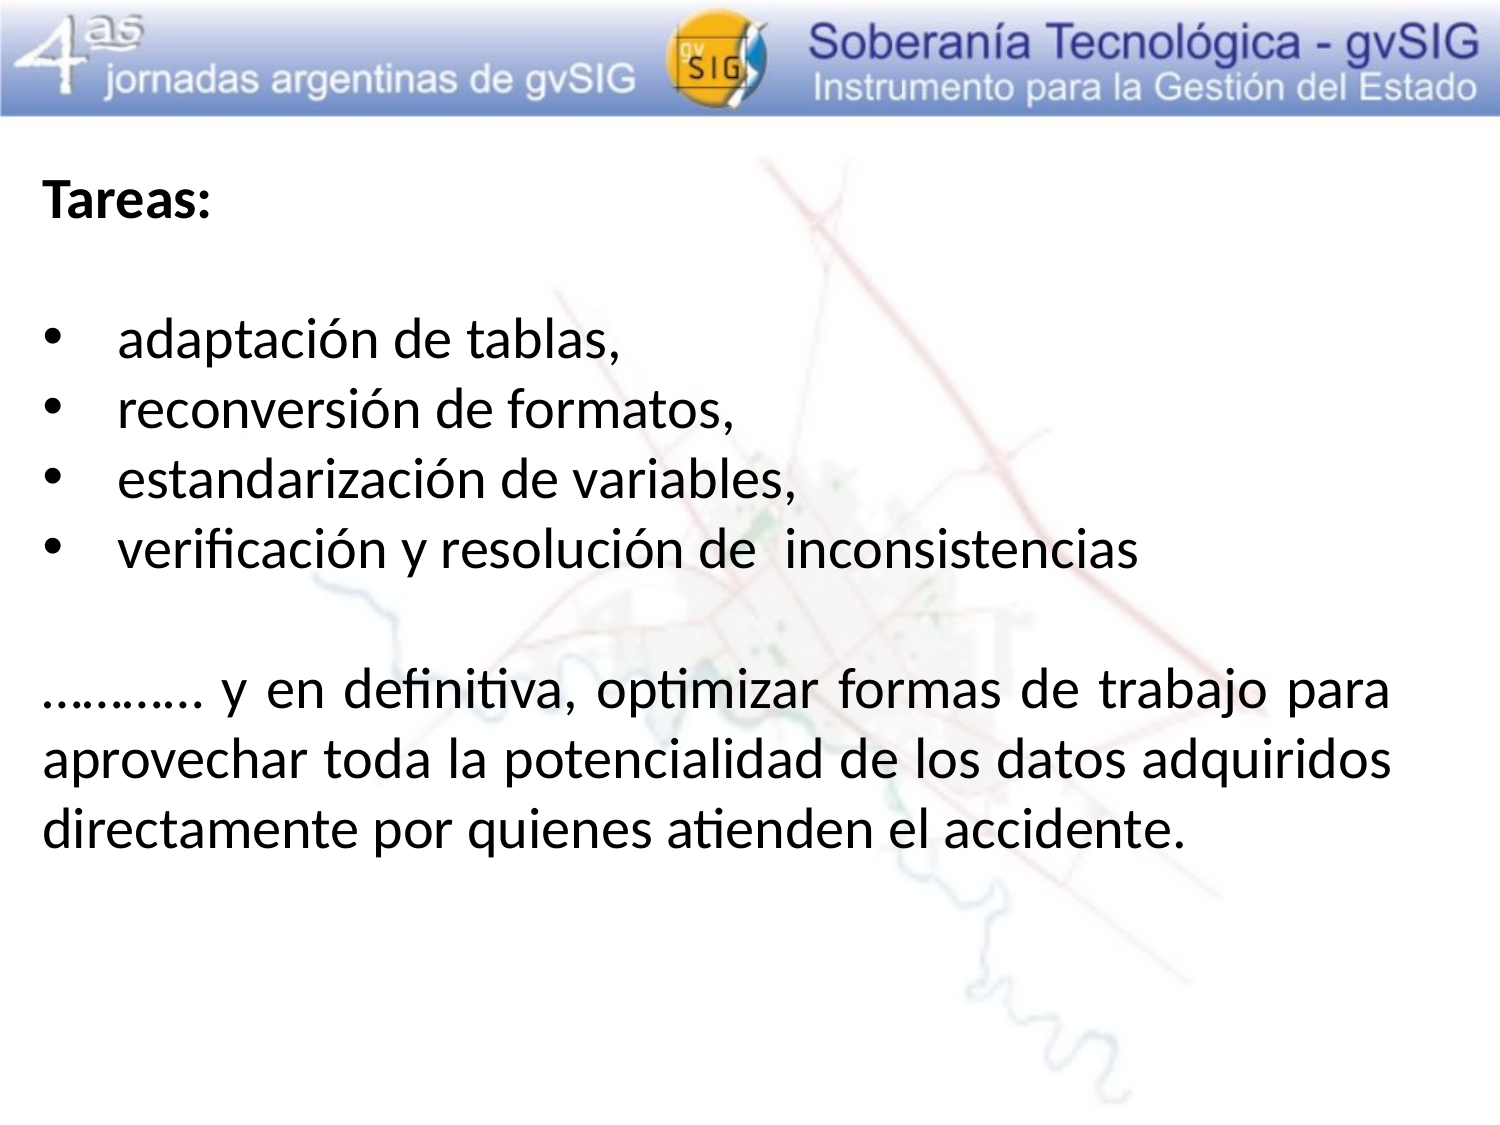

Tareas:
adaptación de tablas,
reconversión de formatos,
estandarización de variables,
verificación y resolución de inconsistencias
………… y en definitiva, optimizar formas de trabajo para aprovechar toda la potencialidad de los datos adquiridos directamente por quienes atienden el accidente.